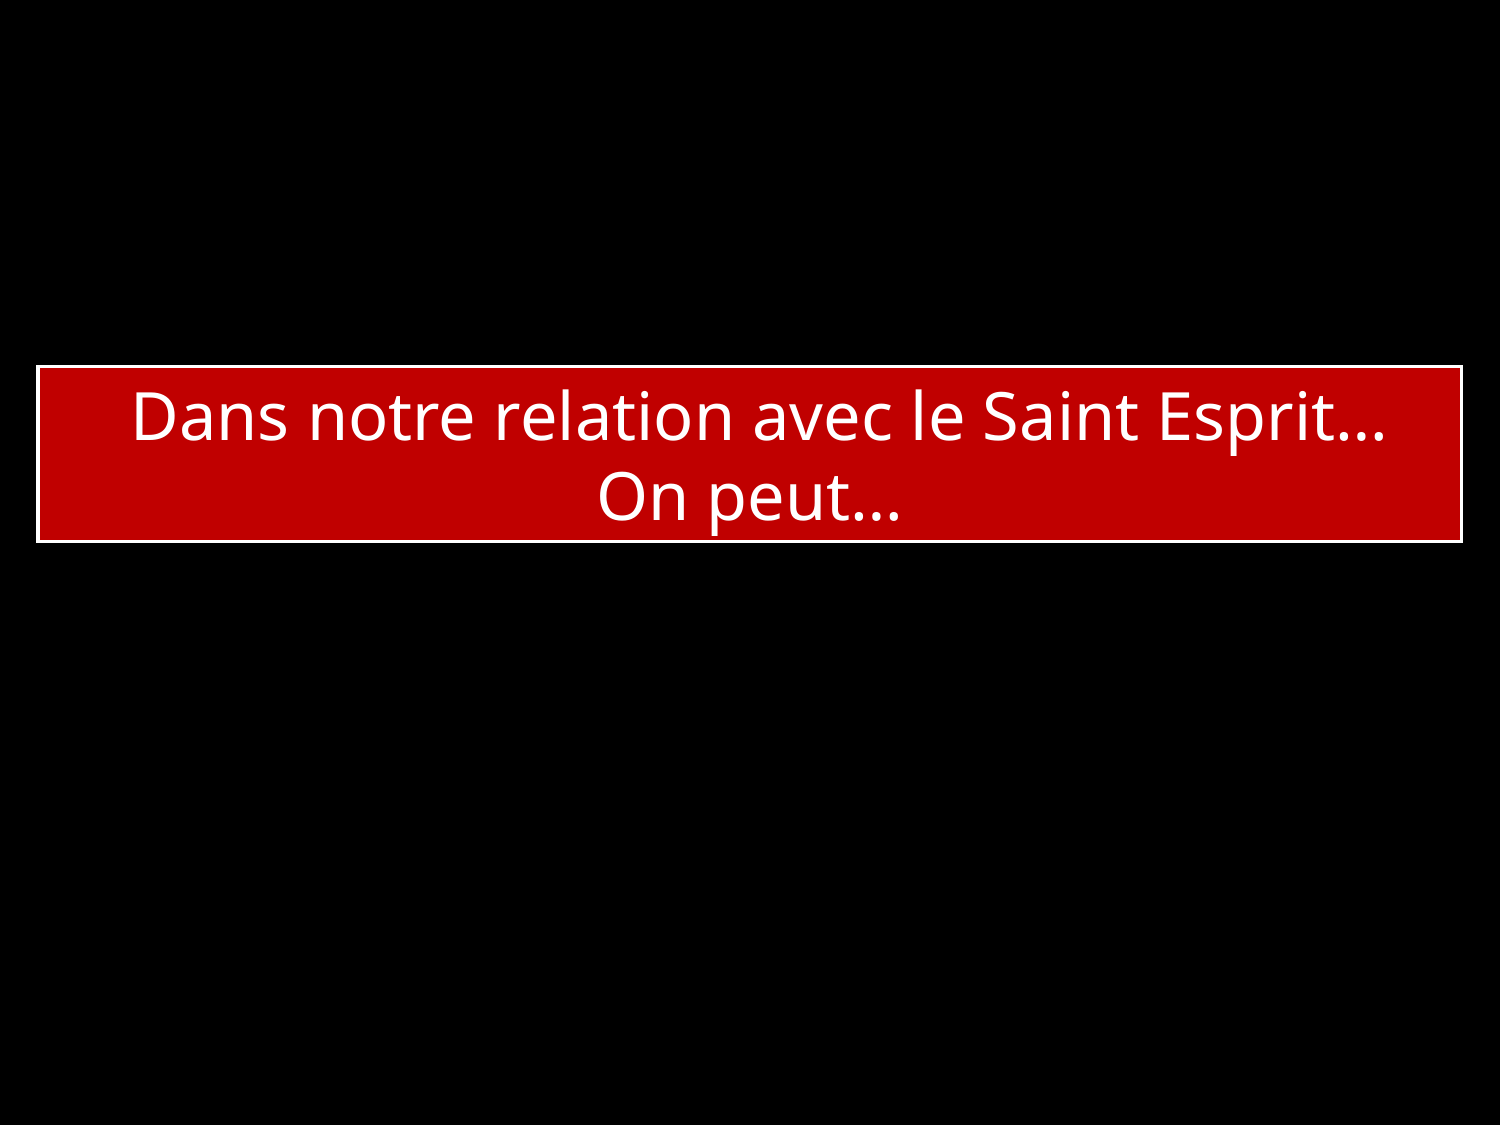

Dans notre relation avec le Saint Esprit… On peut…